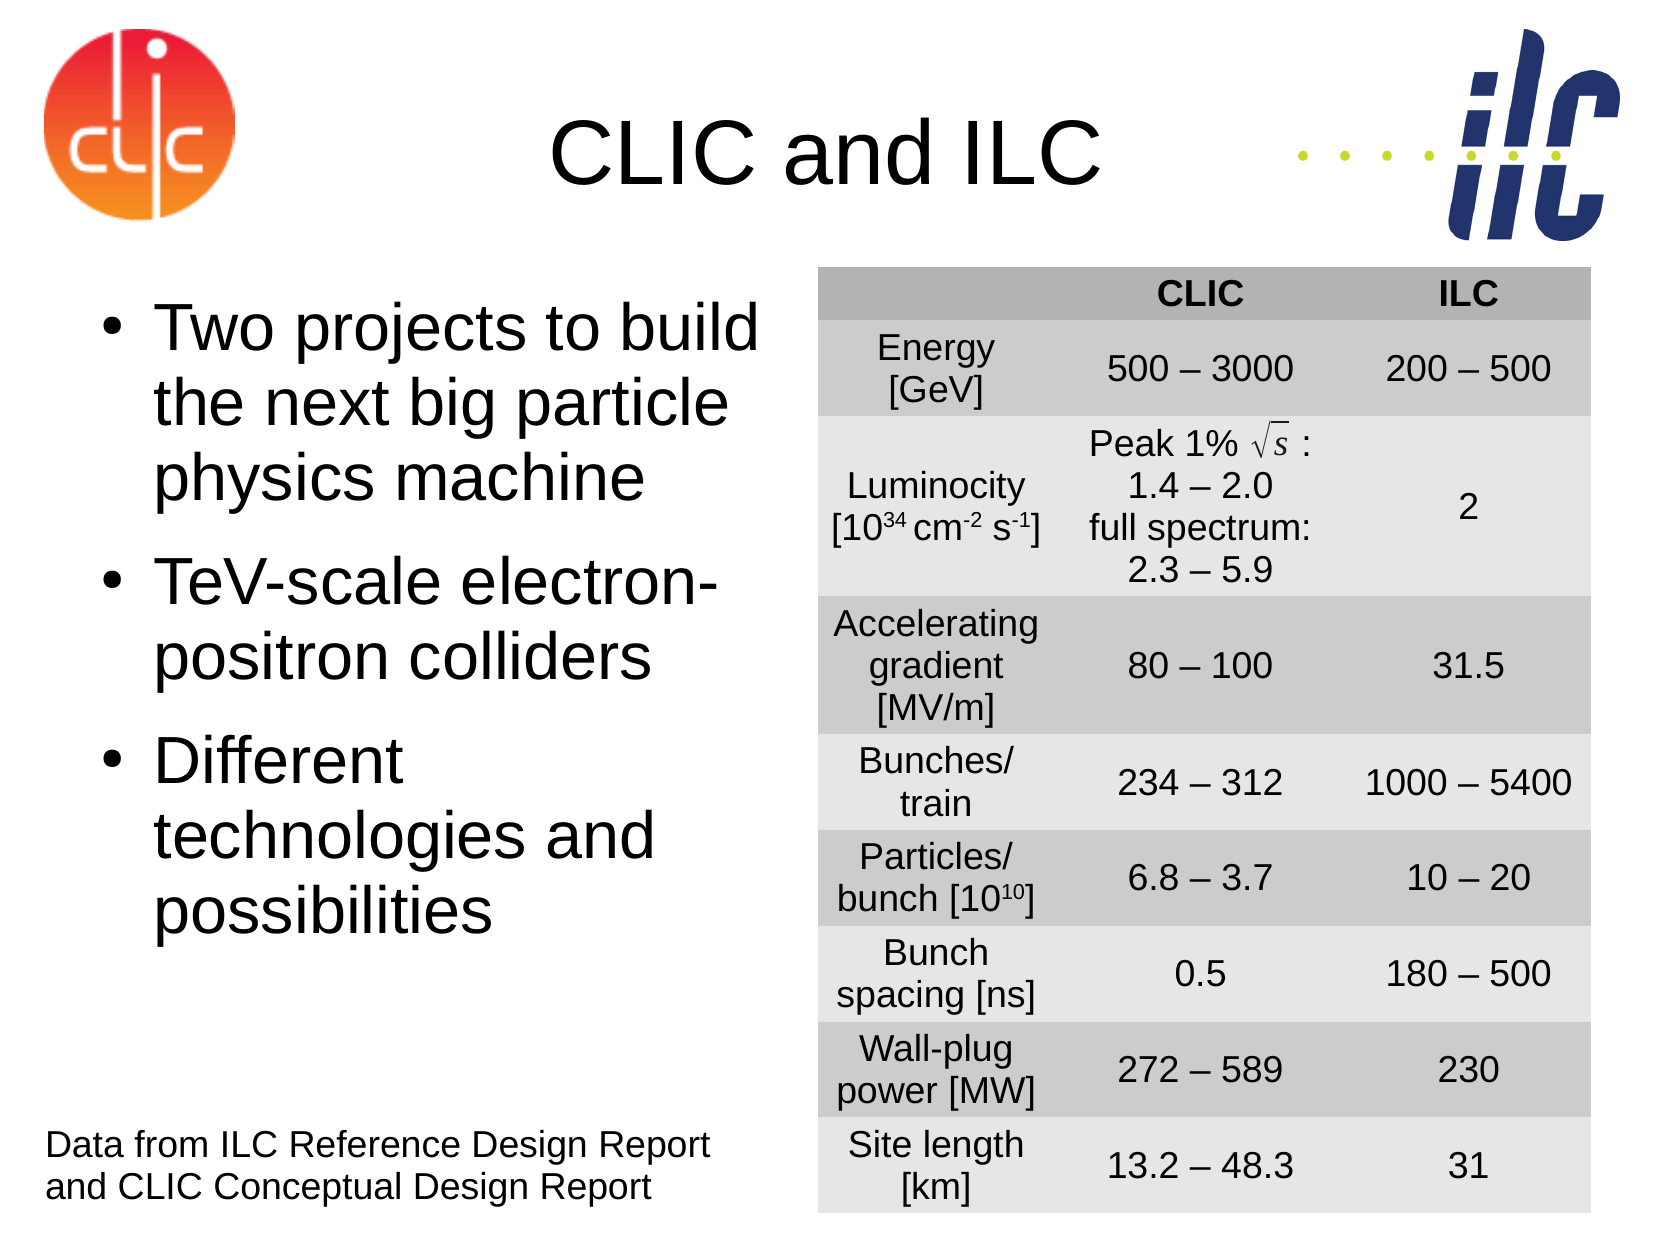

# CLIC and ILC
| | CLIC | ILC |
| --- | --- | --- |
| Energy [GeV] | 500 – 3000 | 200 – 500 |
| Luminocity [1034 cm-2 s-1] | Peak 1% : 1.4 – 2.0 full spectrum: 2.3 – 5.9 | 2 |
| Accelerating gradient [MV/m] | 80 – 100 | 31.5 |
| Bunches/ train | 234 – 312 | 1000 – 5400 |
| Particles/ bunch [1010] | 6.8 – 3.7 | 10 – 20 |
| Bunch spacing [ns] | 0.5 | 180 – 500 |
| Wall-plug power [MW] | 272 – 589 | 230 |
| Site length [km] | 13.2 – 48.3 | 31 |
Two projects to build the next big particle physics machine
TeV-scale electron-positron colliders
Different technologies and possibilities
Data from ILC Reference Design Report
and CLIC Conceptual Design Report